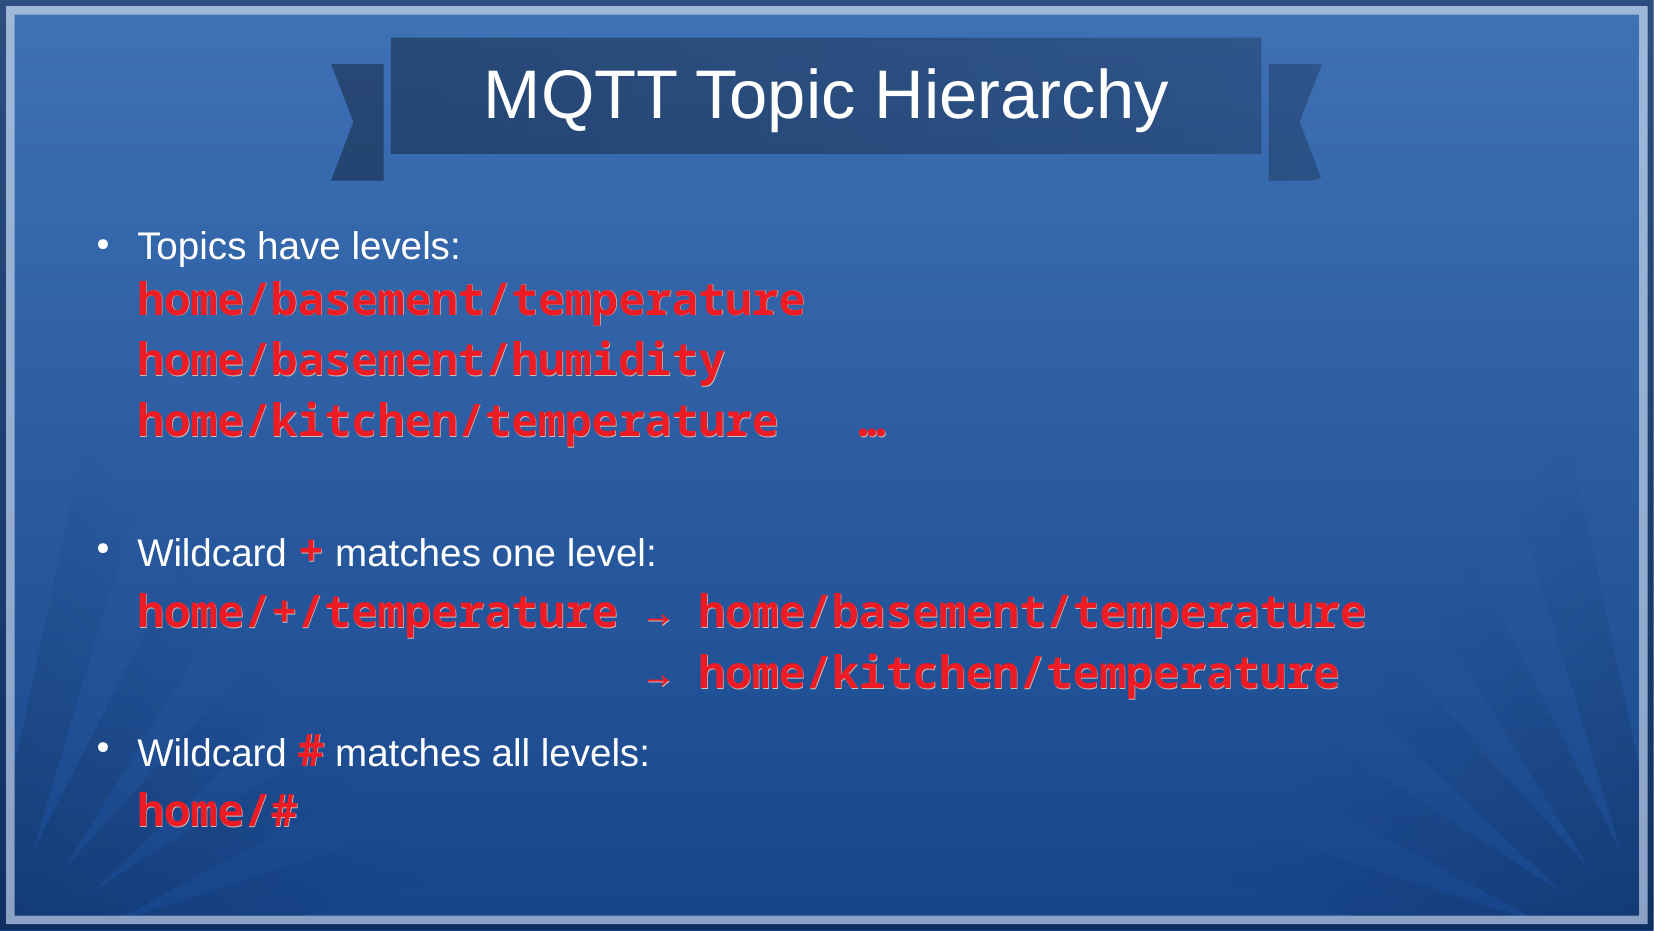

# MQTT Topic Hierarchy
Topics have levels:
home/basement/temperature
home/basement/humidity
home/kitchen/temperature …
Wildcard + matches one level:
home/+/temperature → home/basement/temperature
 → home/kitchen/temperature
Wildcard # matches all levels:
home/#